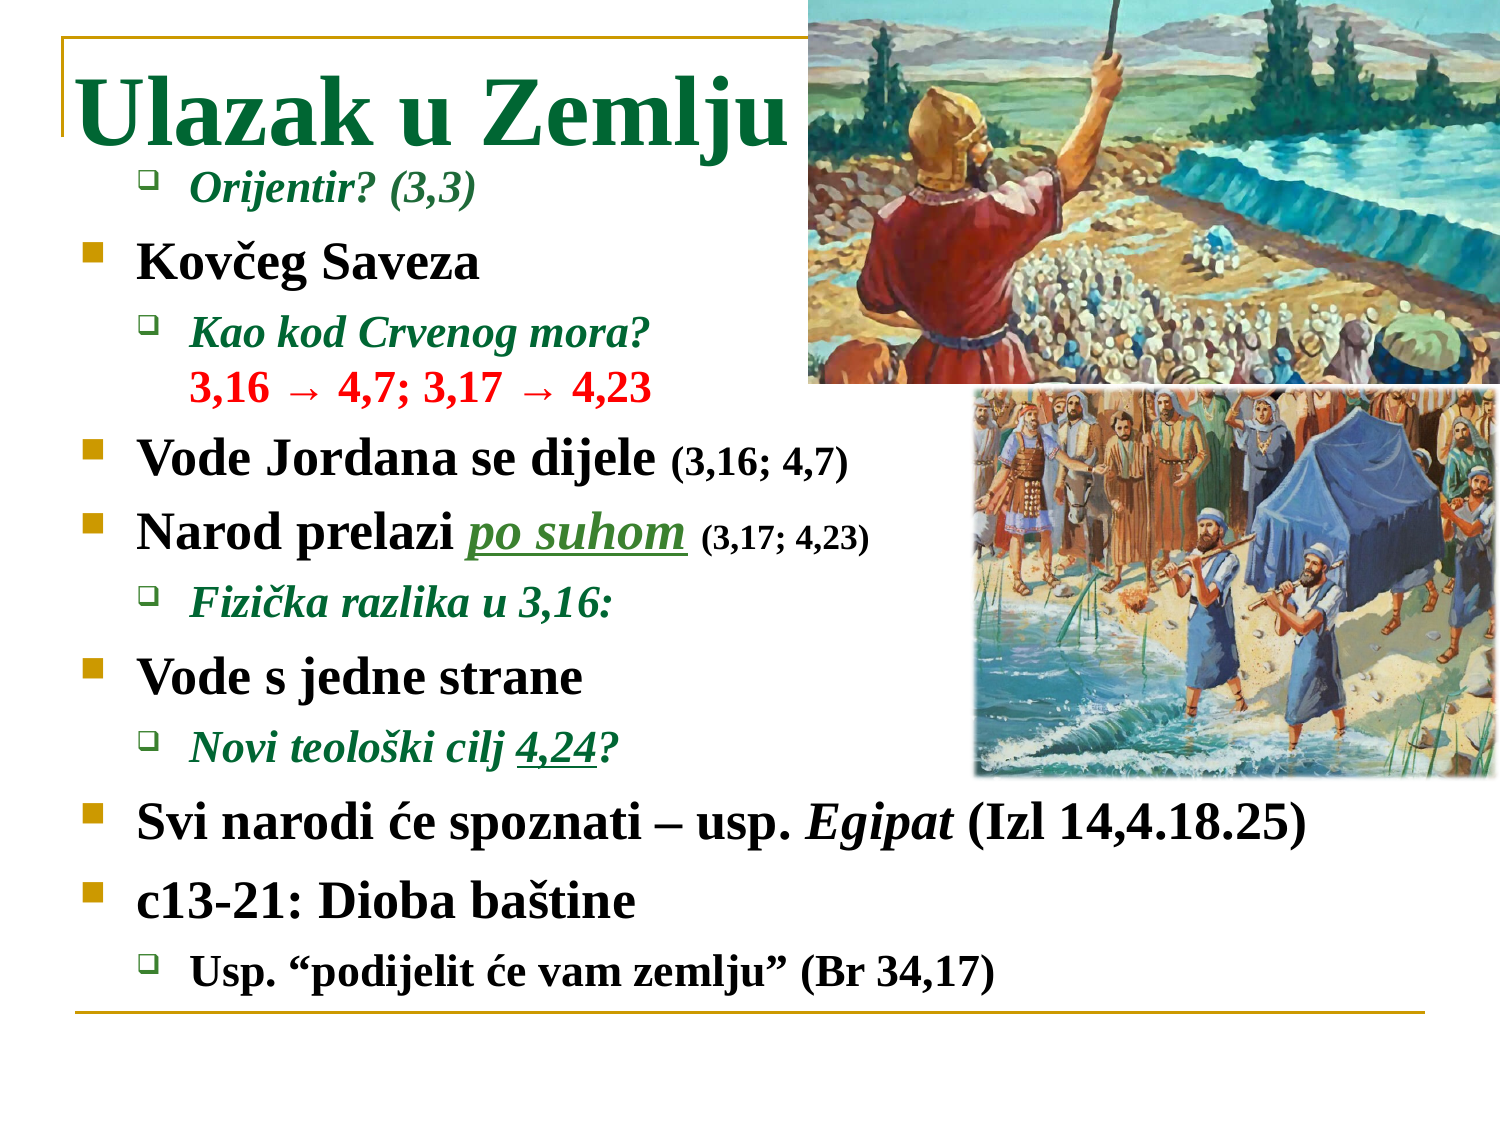

# Ulazak u Zemlju
Orijentir? (3,3)
Kovčeg Saveza
Kao kod Crvenog mora?
3,16 → 4,7; 3,17 → 4,23
Vode Jordana se dijele (3,16; 4,7)
Narod prelazi po suhom (3,17; 4,23)
Fizička razlika u 3,16:
Vode s jedne strane
Novi teološki cilj 4,24?
Svi narodi će spoznati – usp. Egipat (Izl 14,4.18.25)
c13-21: Dioba baštine
Usp. “podijelit će vam zemlju” (Br 34,17)